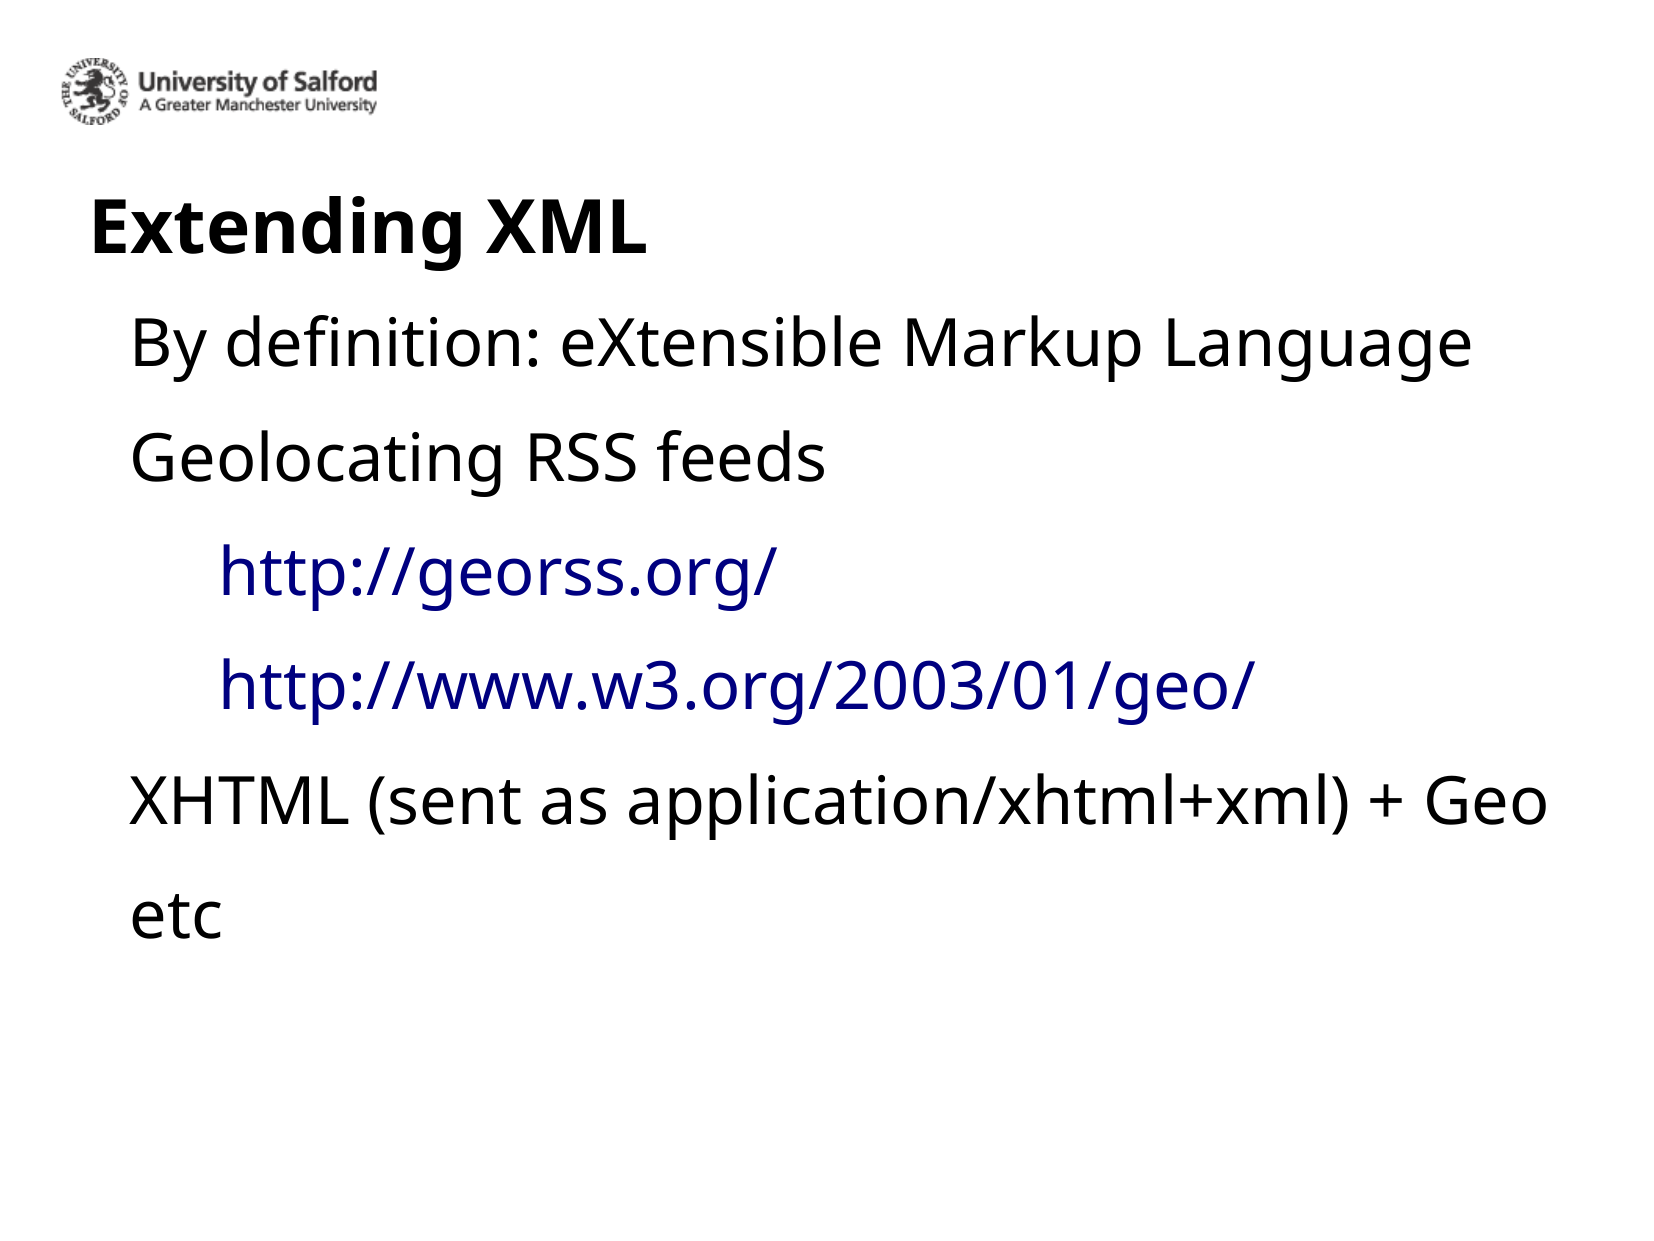

# Extending XML
By definition: eXtensible Markup Language
Geolocating RSS feeds
http://georss.org/
http://www.w3.org/2003/01/geo/
XHTML (sent as application/xhtml+xml) + Geo
etc